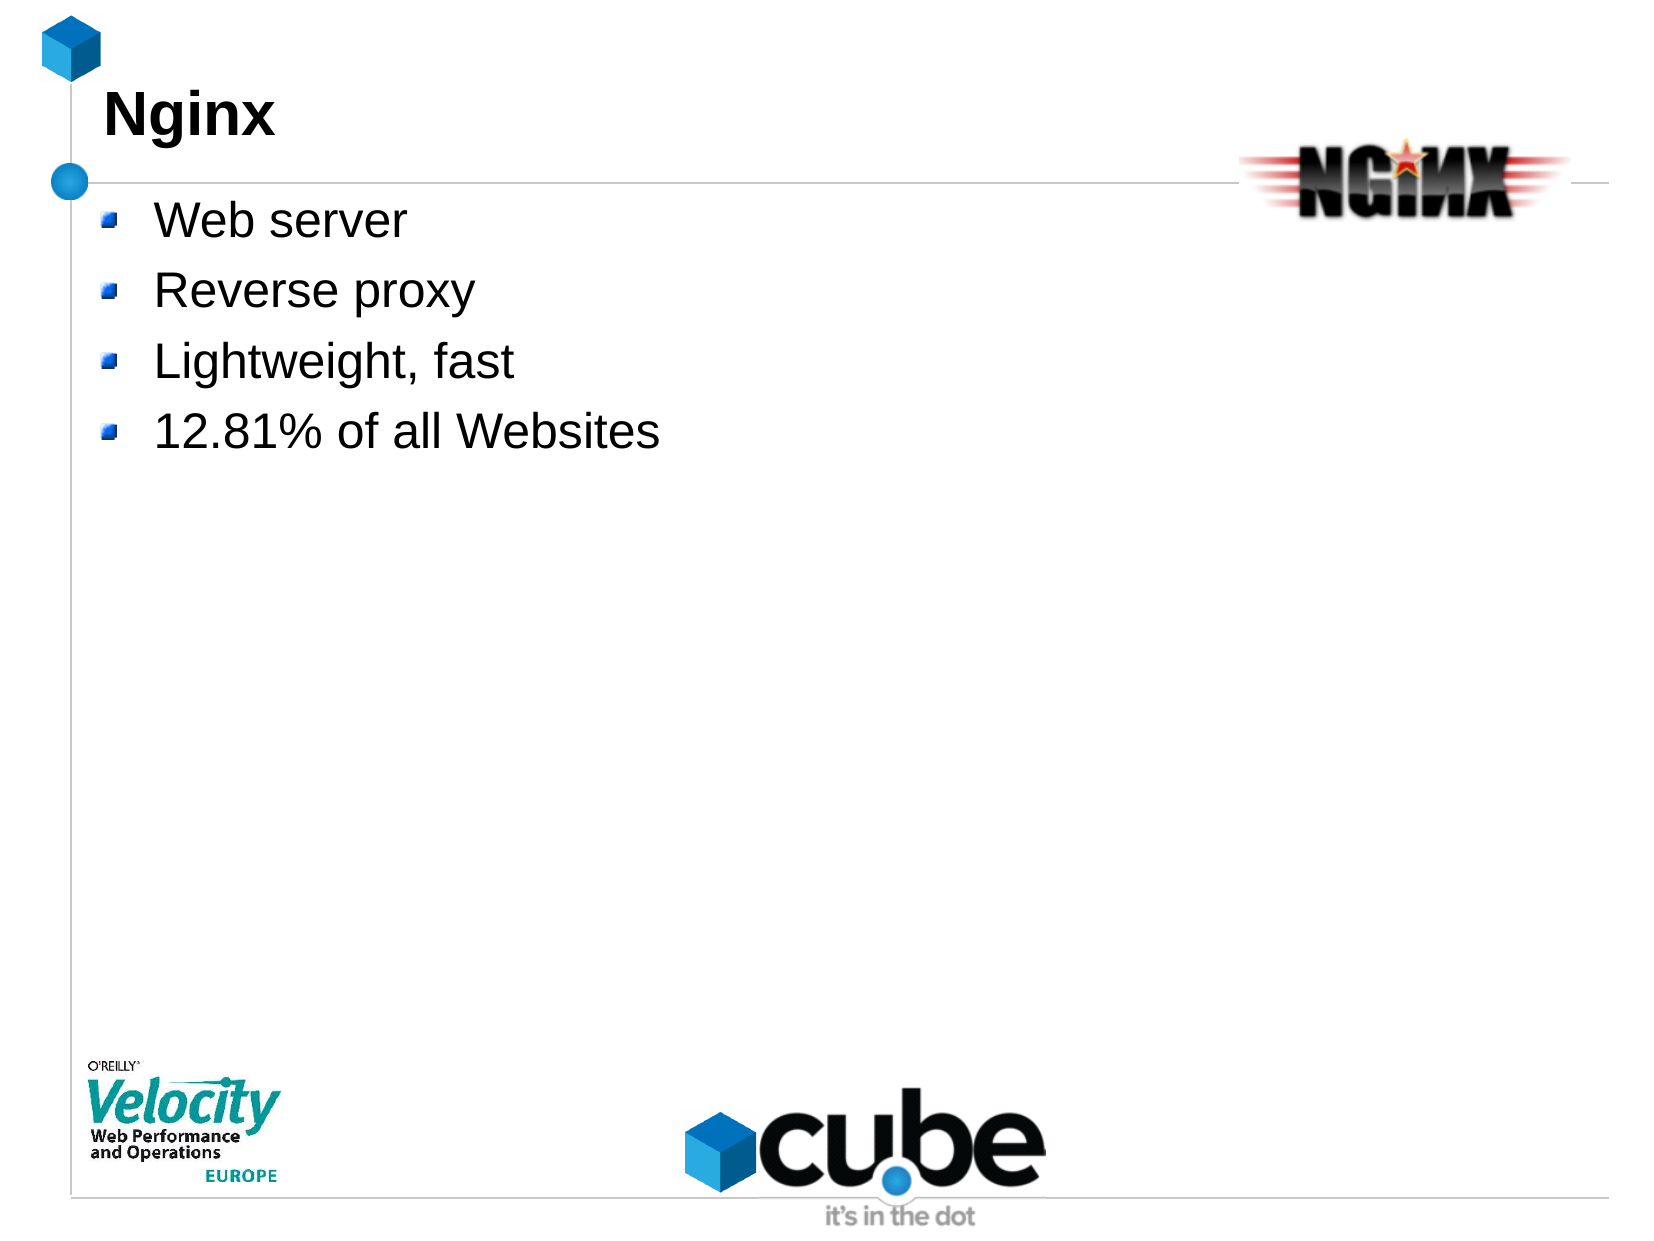

# Nginx
Web server
Reverse proxy
Lightweight, fast
12.81% of all Websites